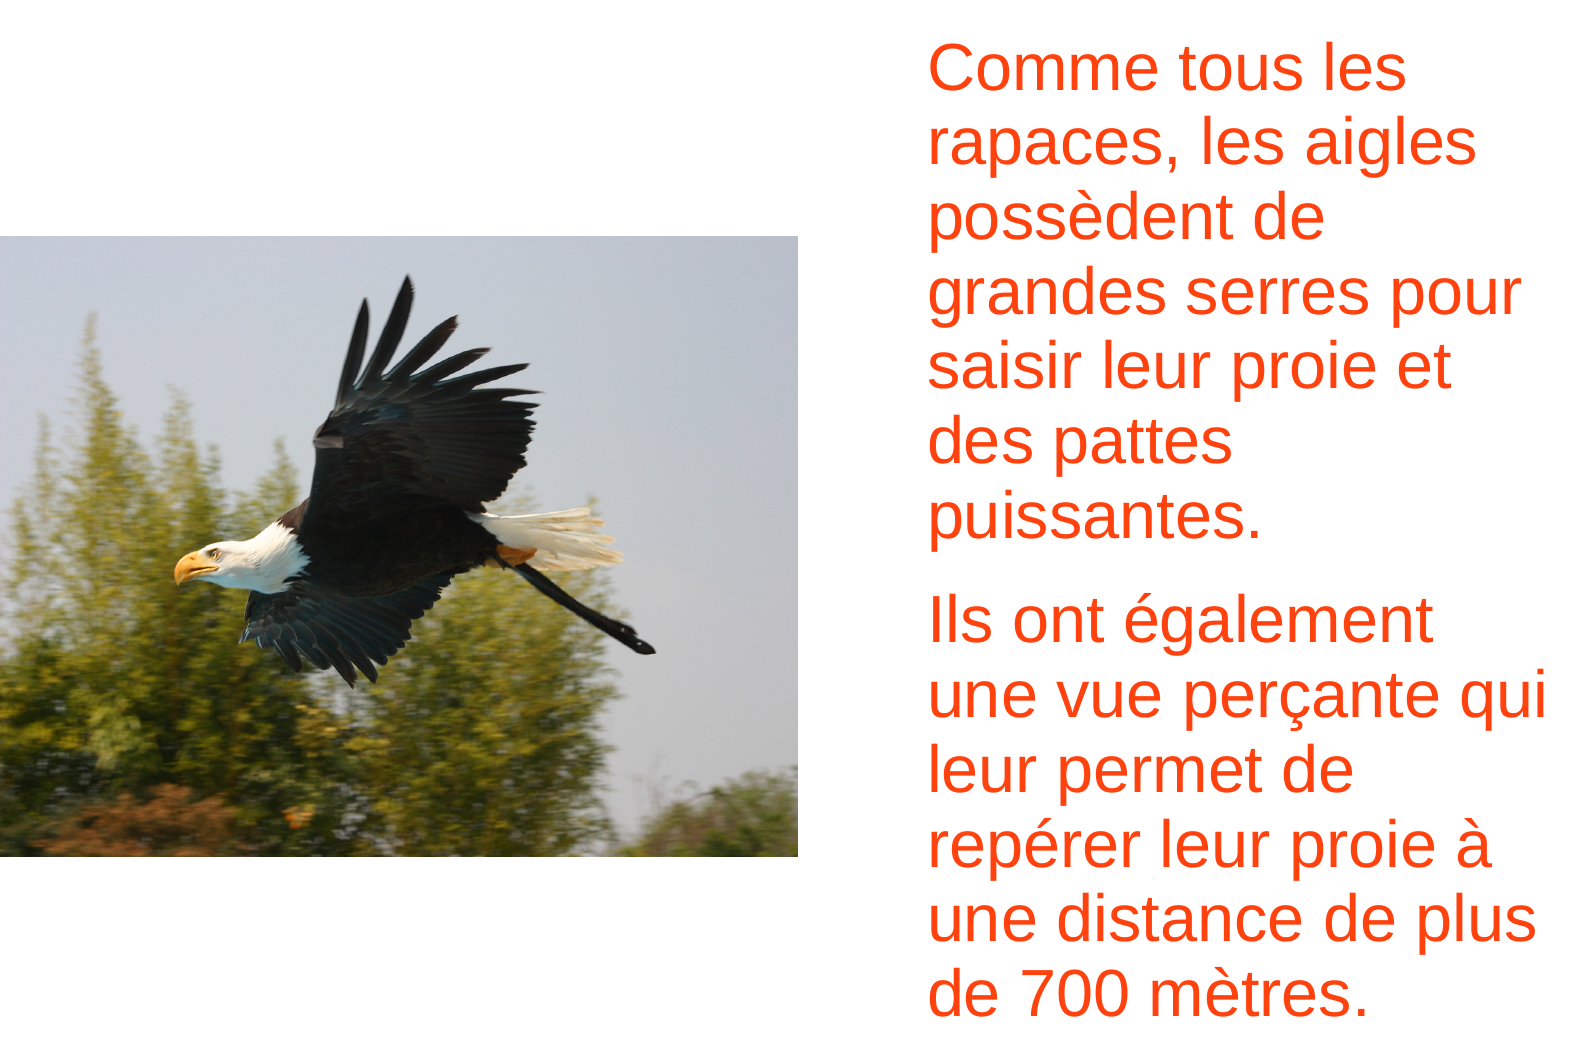

#
Comme tous les rapaces, les aigles possèdent de grandes serres pour saisir leur proie et des pattes puissantes.
Ils ont également une vue perçante qui leur permet de repérer leur proie à une distance de plus de 700 mètres.